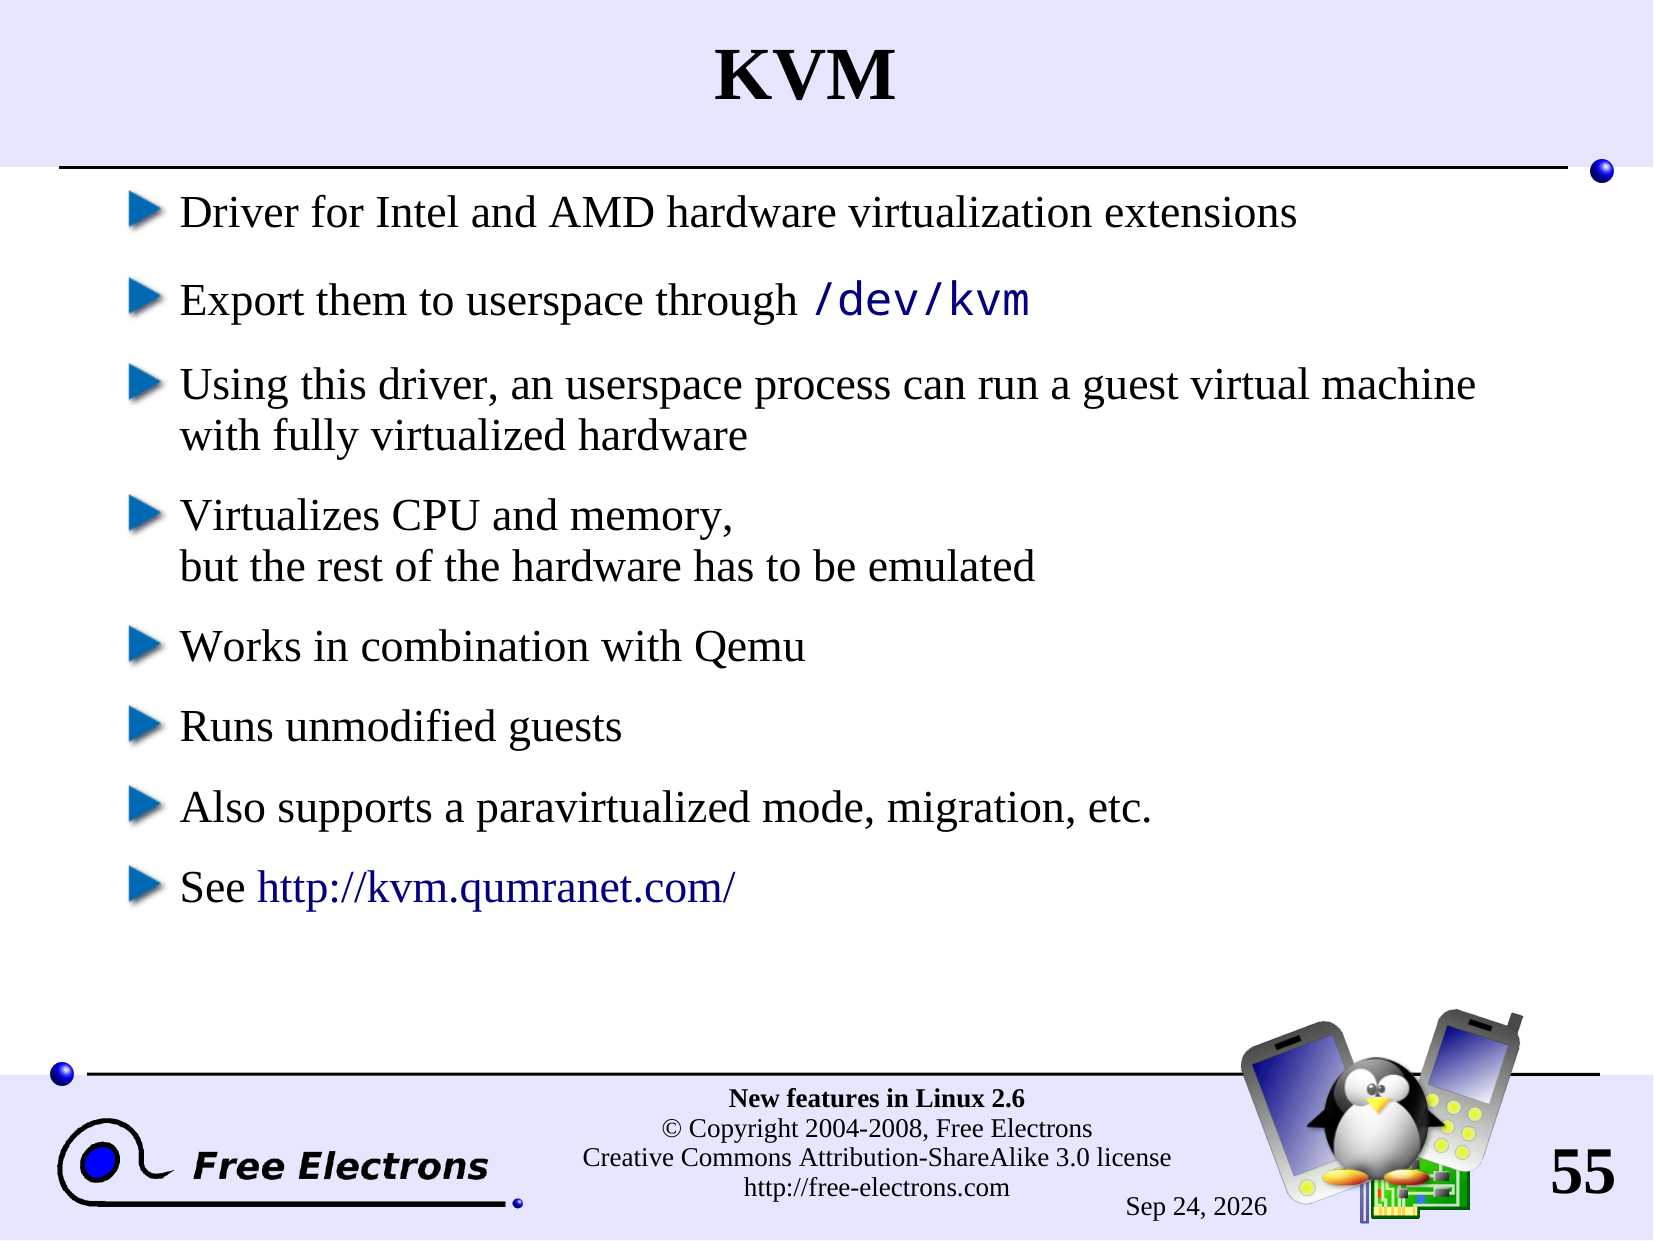

# KVM
Driver for Intel and AMD hardware virtualization extensions
Export them to userspace through /dev/kvm
Using this driver, an userspace process can run a guest virtual machine with fully virtualized hardware
Virtualizes CPU and memory,
but the rest of the hardware has to be emulated
Works in combination with Qemu
Runs unmodified guests
Also supports a paravirtualized mode, migration, etc.
See http://kvm.qumranet.com/